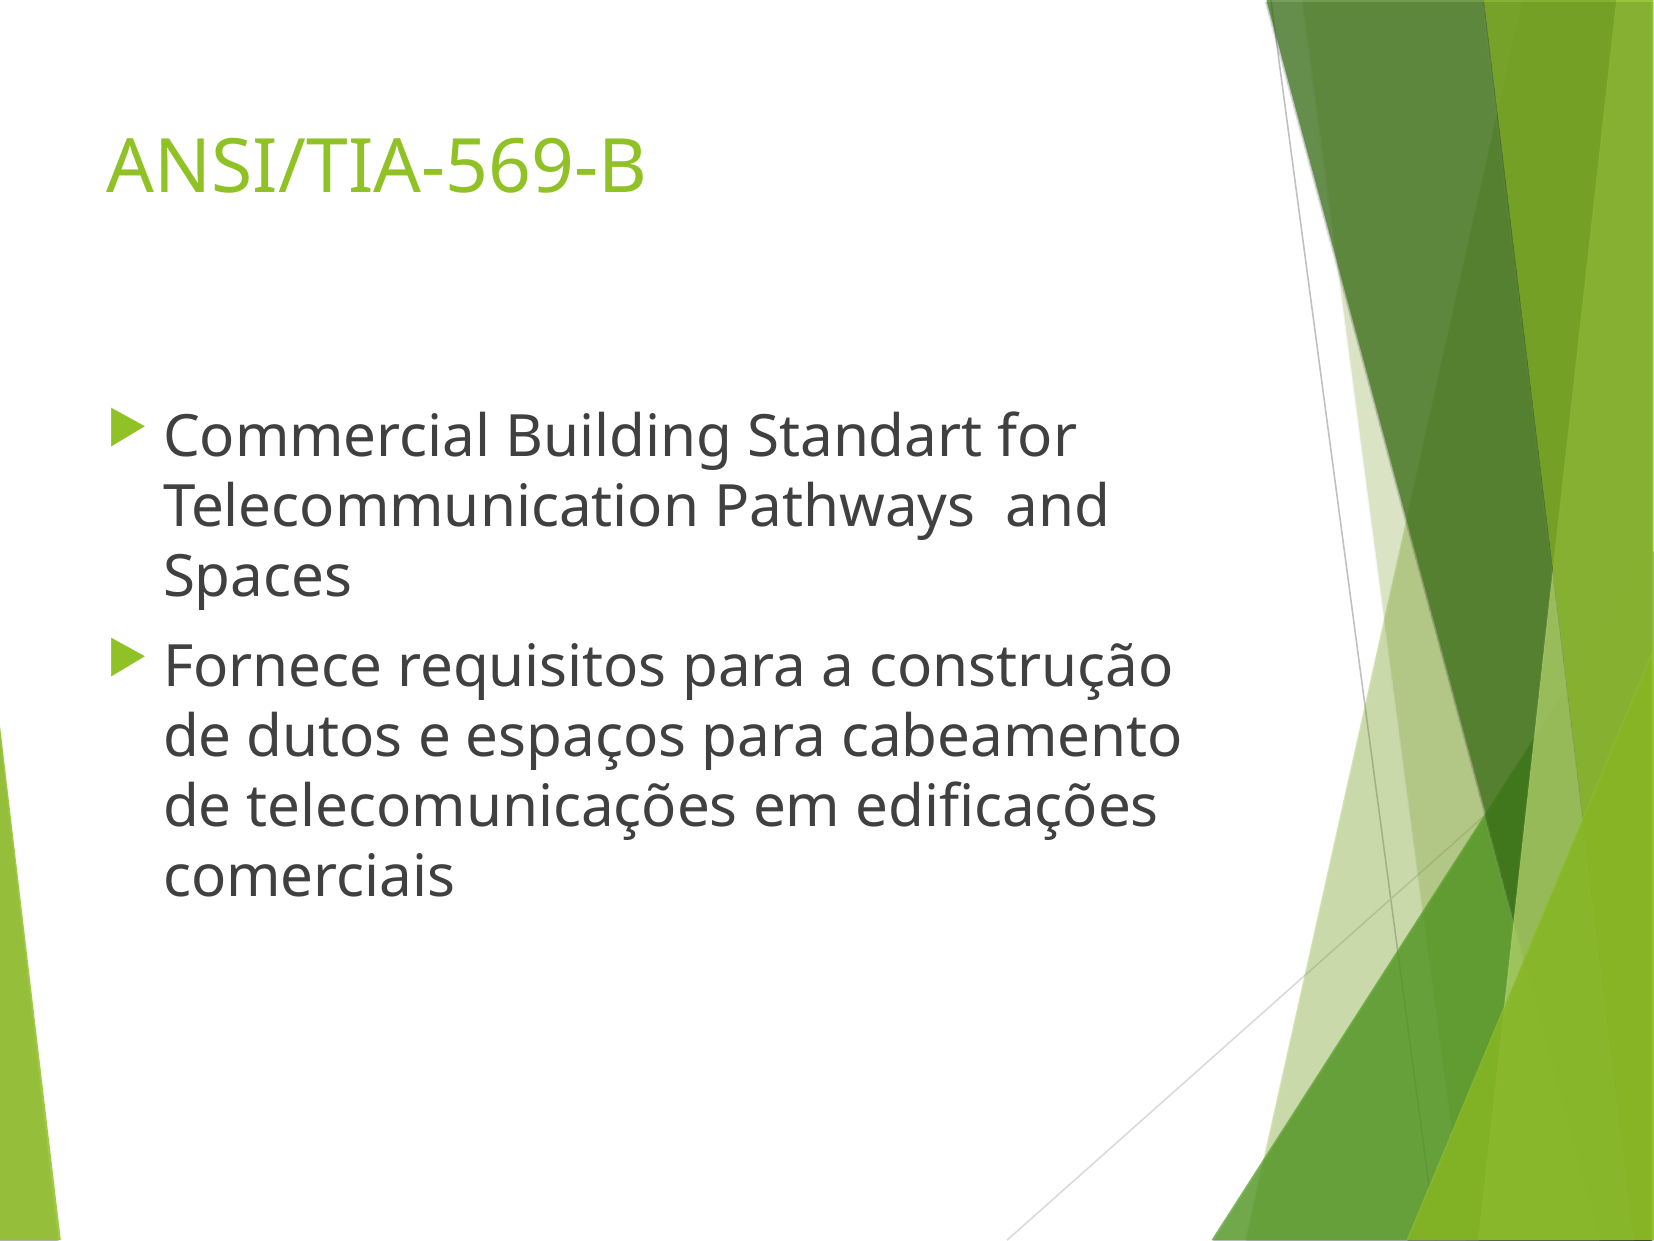

# ANSI/TIA-569-B
Commercial Building Standart for Telecommunication Pathways and Spaces
Fornece requisitos para a construção de dutos e espaços para cabeamento de telecomunicações em edificações comerciais